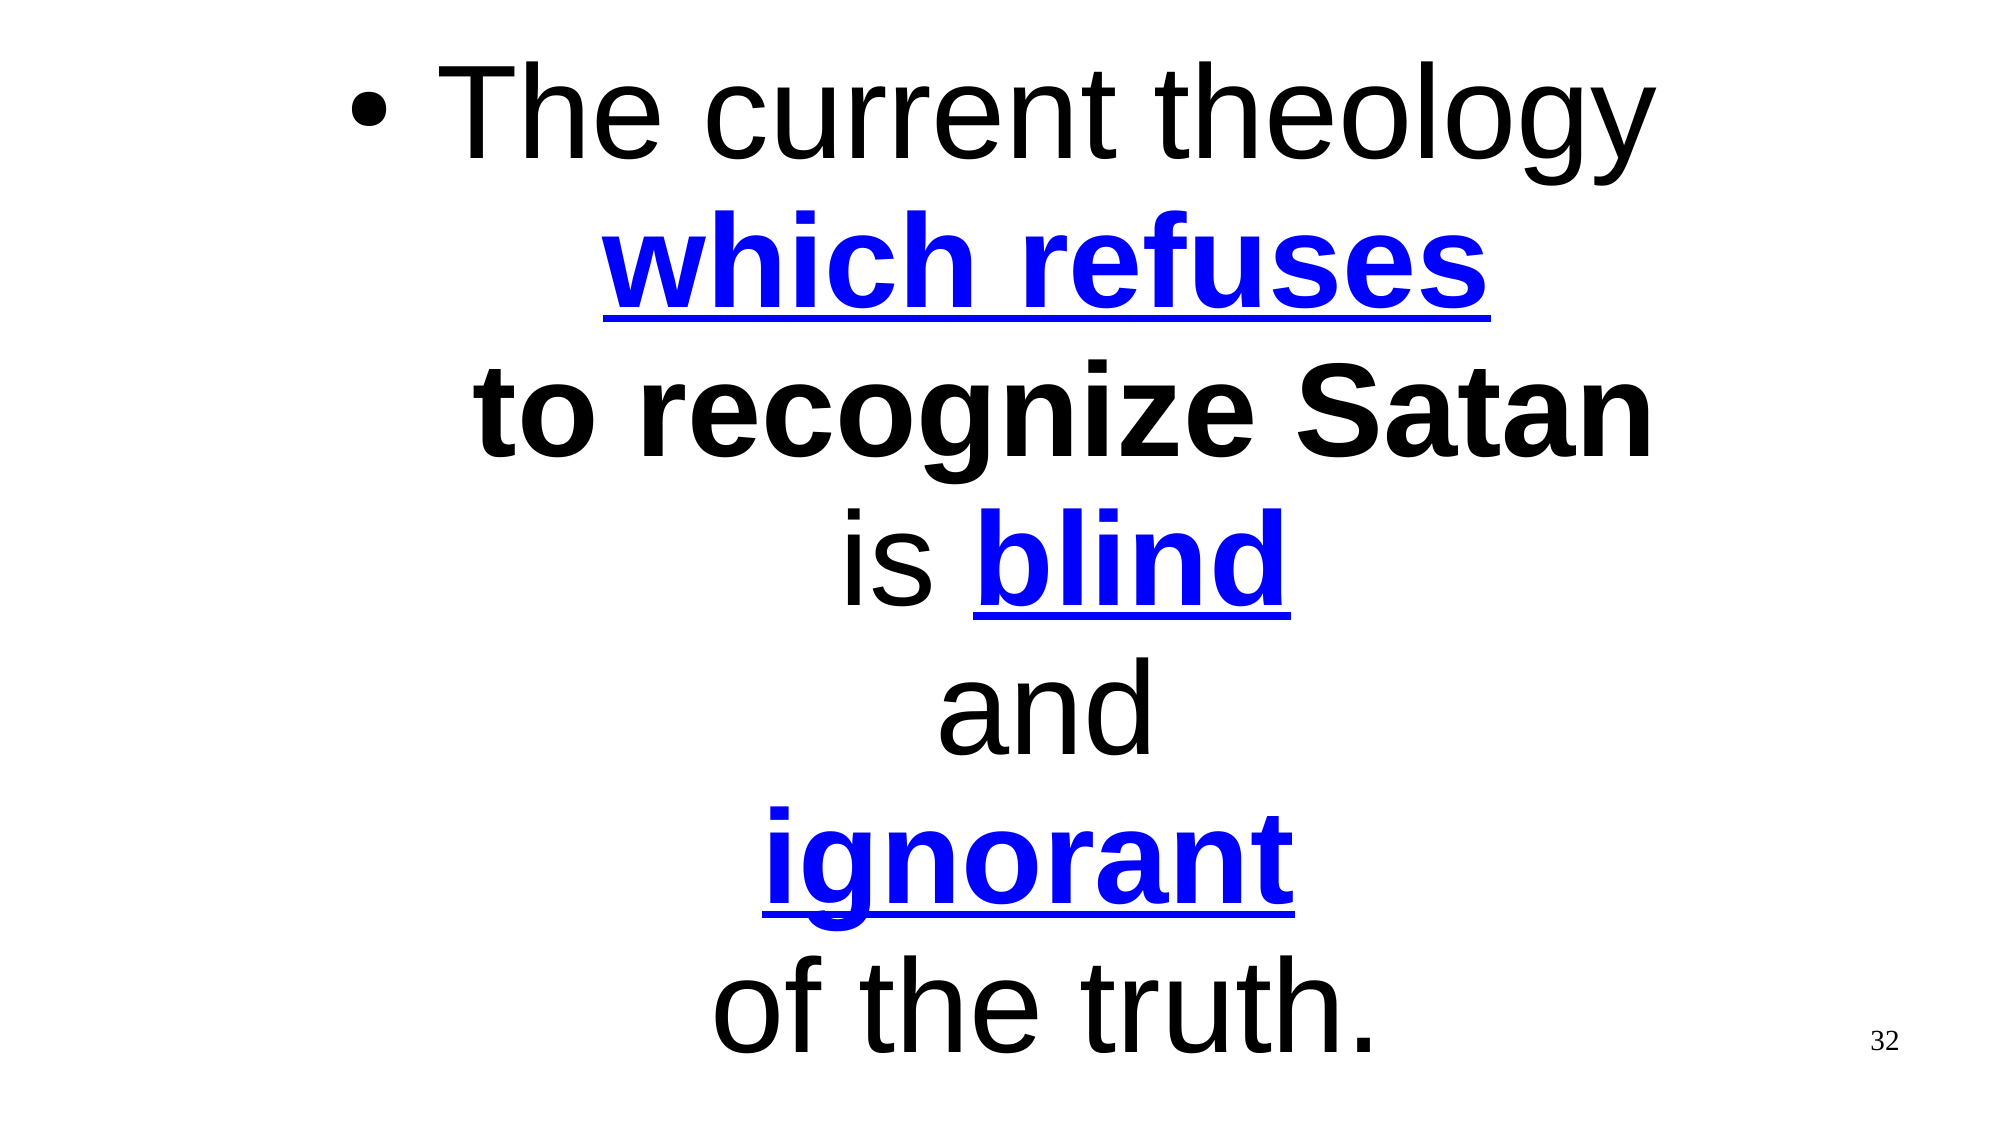

# The current theology which refuses to recognize Satan is blind and ignorant of the truth.
32